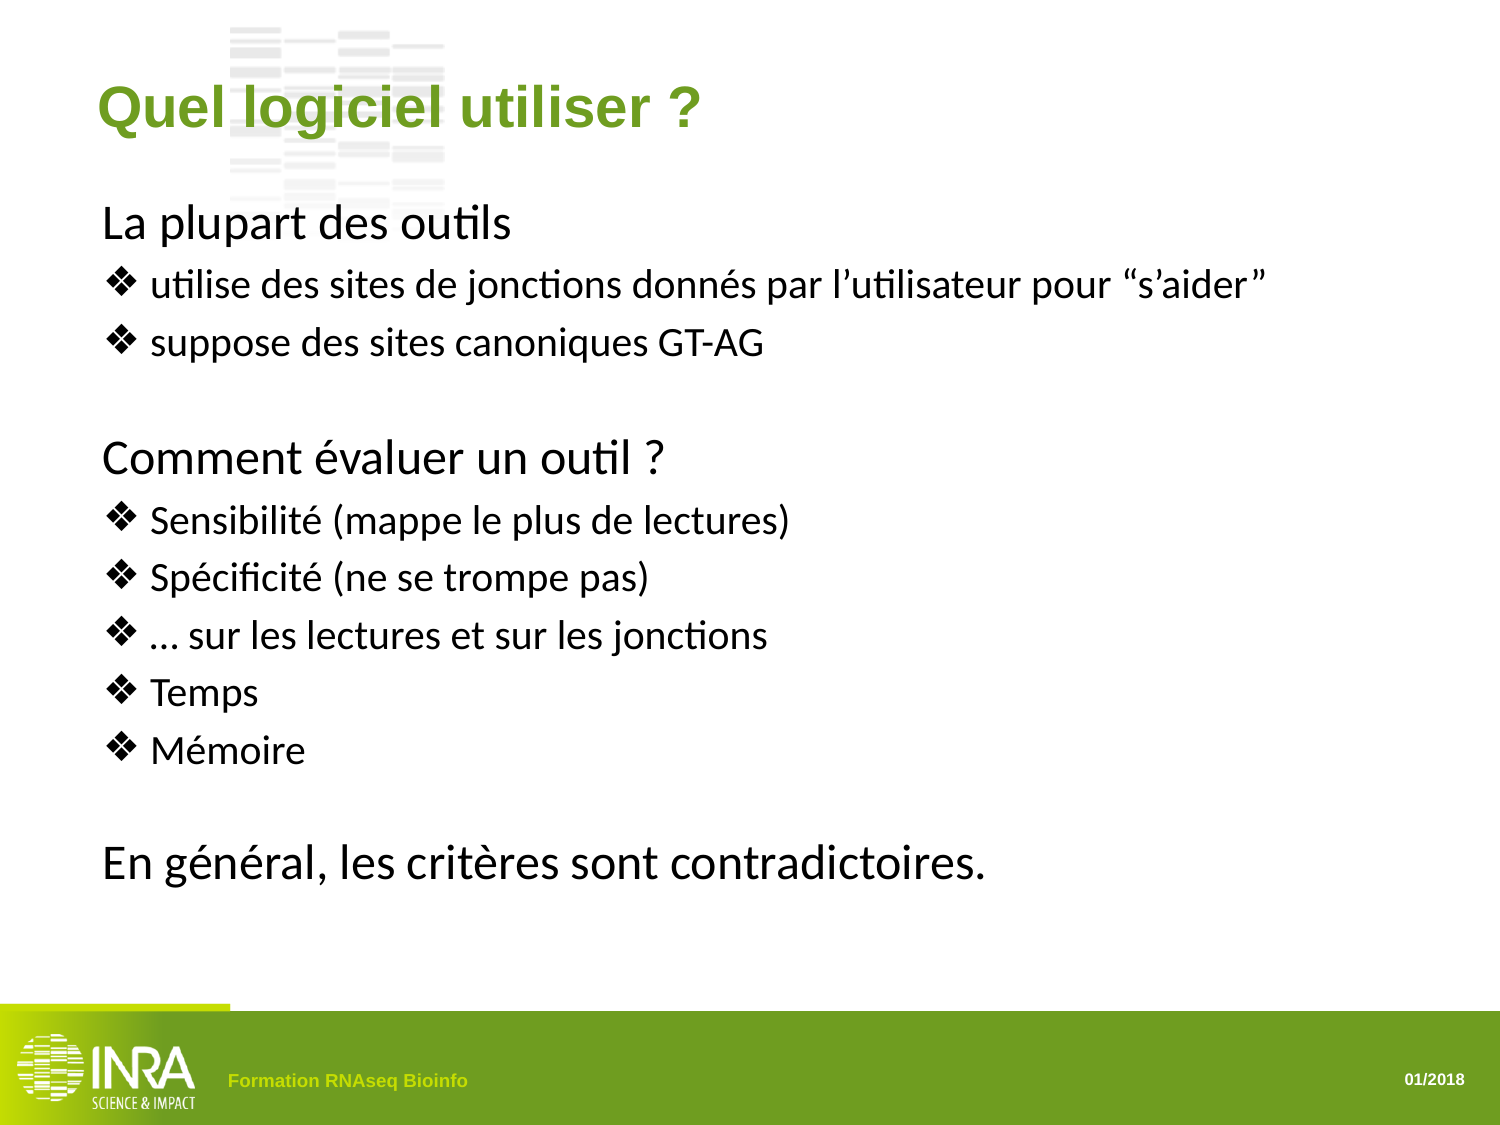

Quel logiciel utiliser ?
La plupart des outils
 utilise des sites de jonctions donnés par l’utilisateur pour “s’aider”
 suppose des sites canoniques GT-AG
Comment évaluer un outil ?
 Sensibilité (mappe le plus de lectures)
 Spécificité (ne se trompe pas)
 … sur les lectures et sur les jonctions
 Temps
 Mémoire
En général, les critères sont contradictoires.